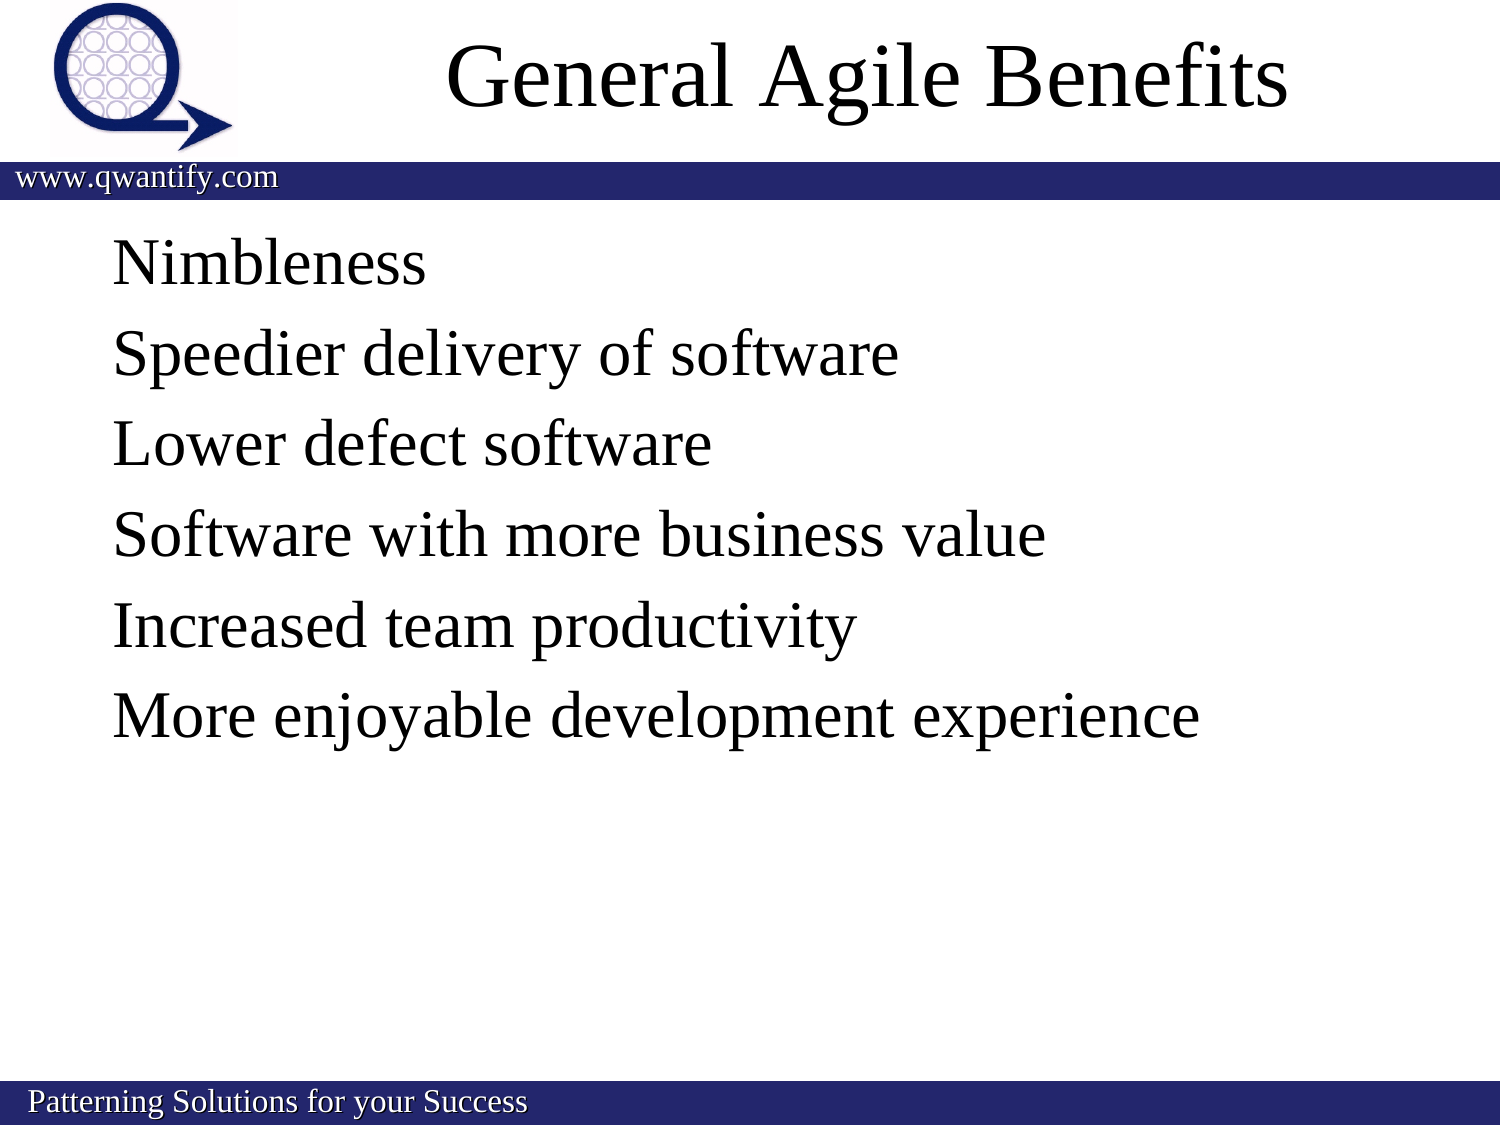

# General Agile Benefits
Nimbleness
Speedier delivery of software
Lower defect software
Software with more business value
Increased team productivity
More enjoyable development experience